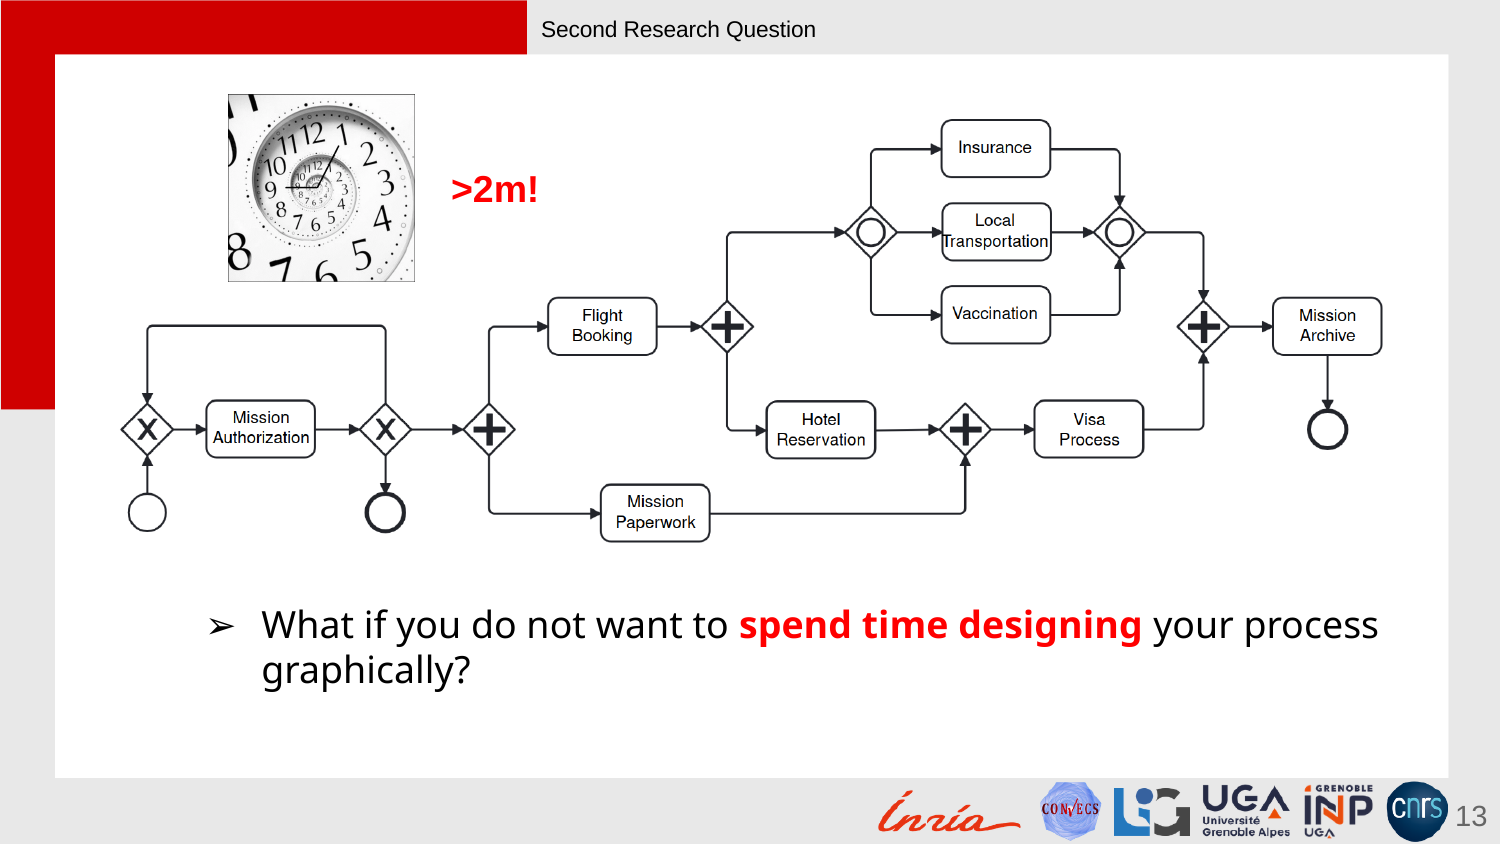

# Second Research Question
>2m!
What if you do not want to spend time designing your process graphically?
13